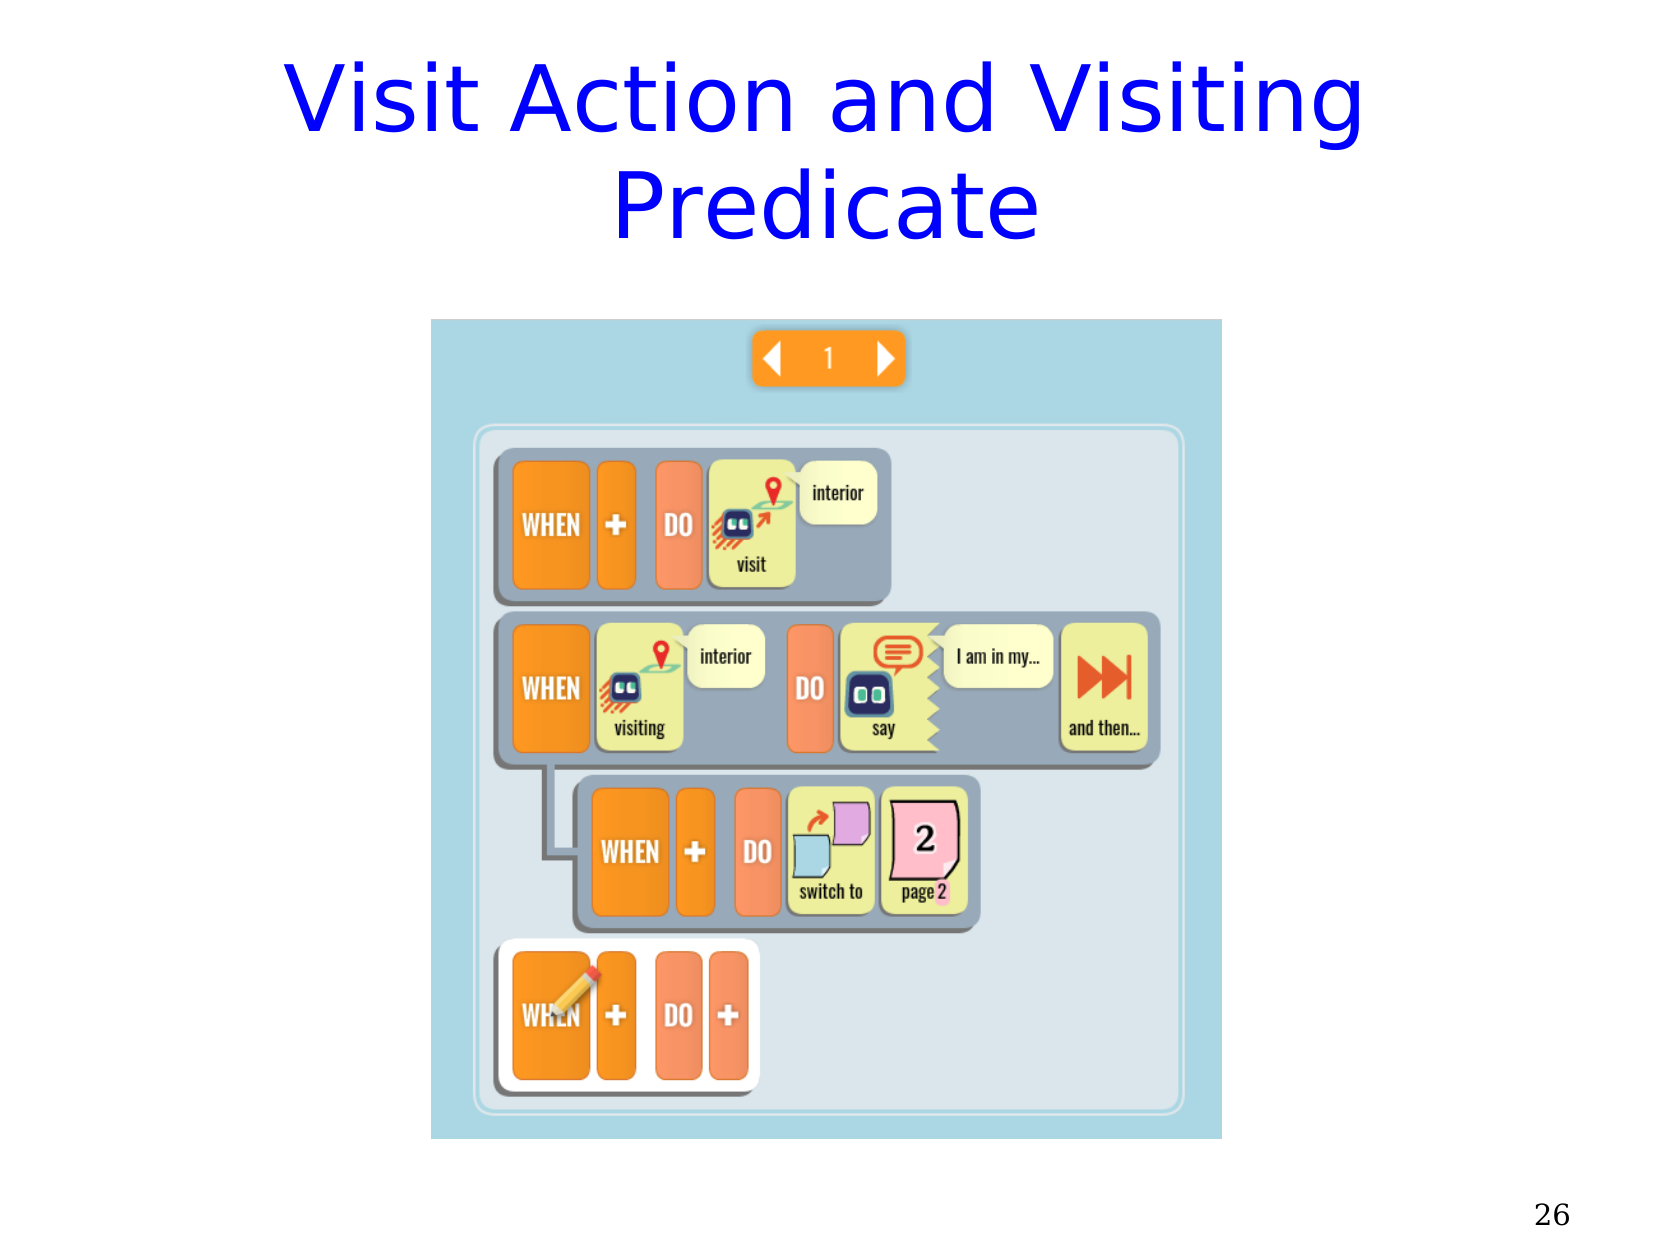

# Visit Action and Visiting Predicate
26